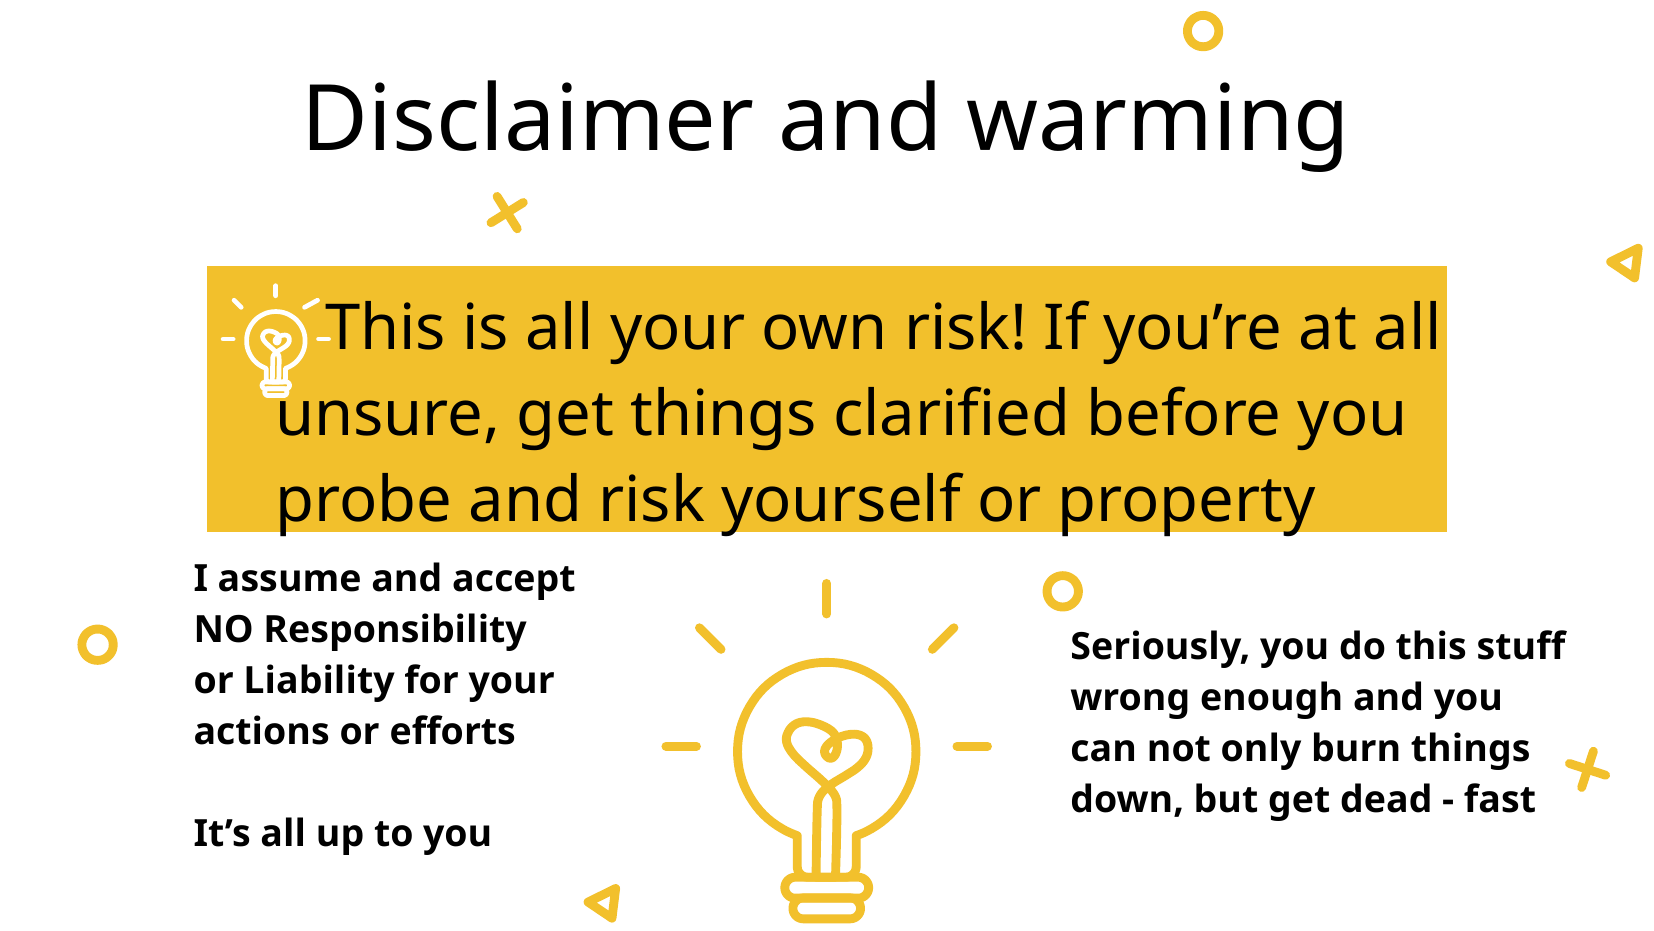

# Disclaimer and warming
 This is all your own risk! If you’re at all unsure, get things clarified before you probe and risk yourself or property
I assume and accept NO Responsibility or Liability for your actions or efforts
It’s all up to you
Seriously, you do this stuff wrong enough and you can not only burn things down, but get dead - fast